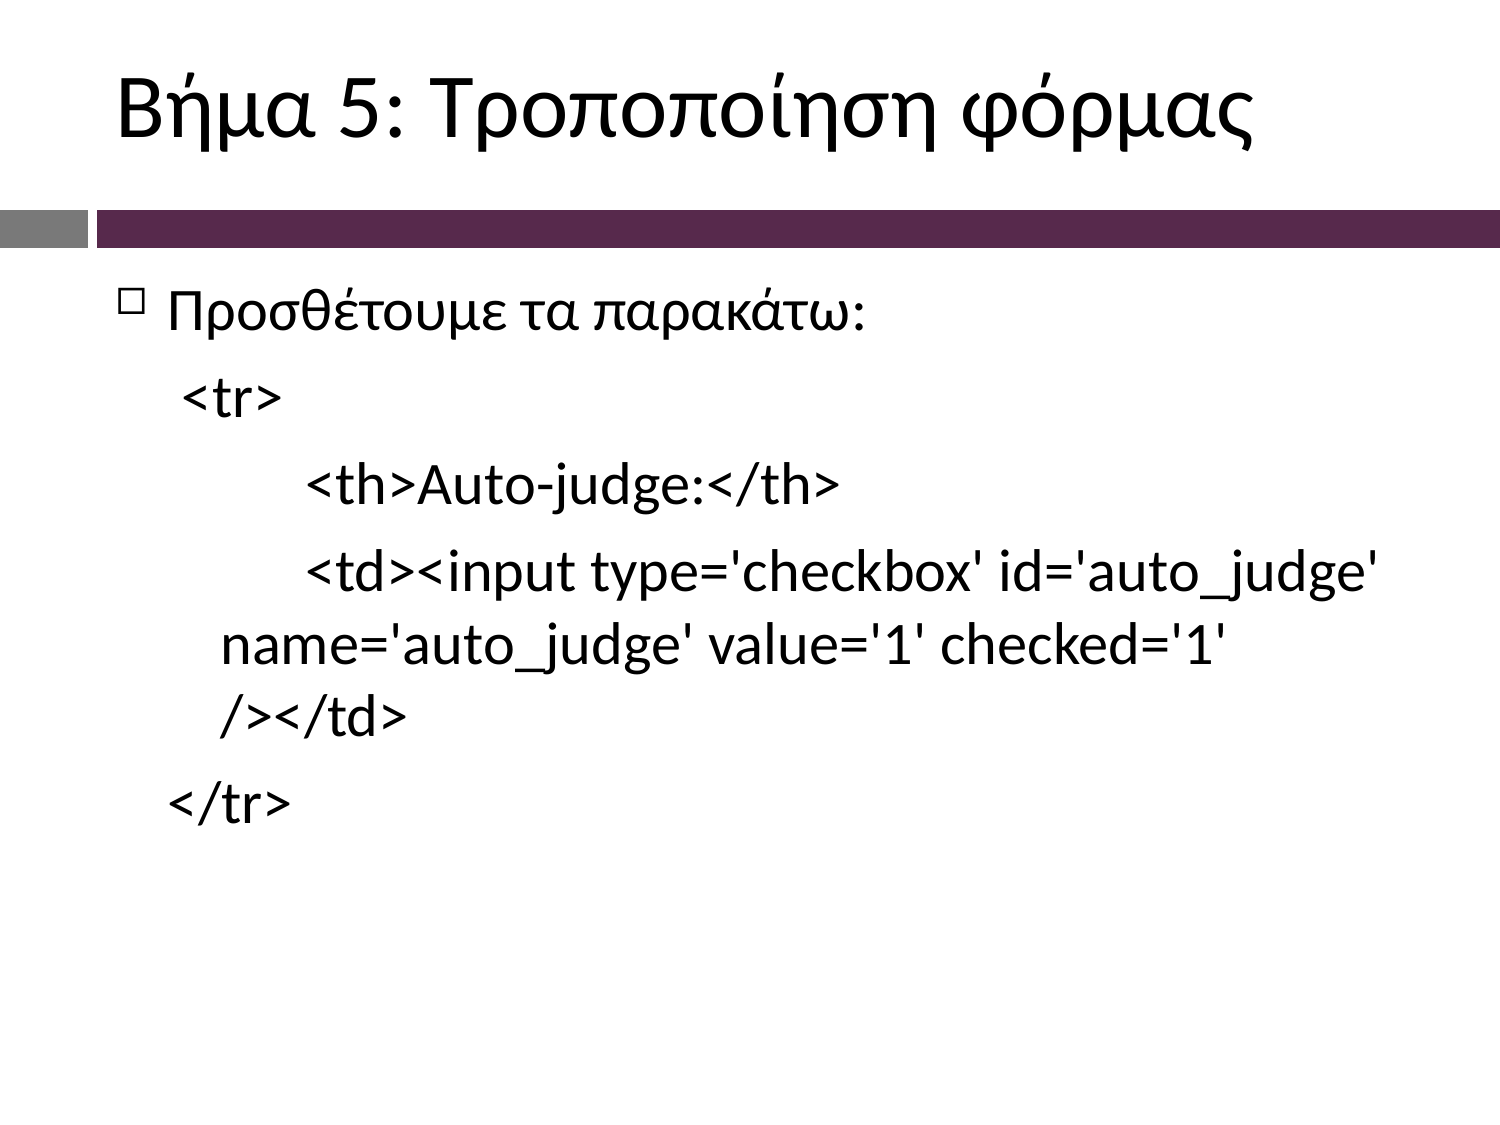

# Βήμα 5: Τροποποίηση φόρμας
Προσθέτουμε τα παρακάτω:
 <tr>
 <th>Auto-judge:</th>
 <td><input type='checkbox' id='auto_judge' name='auto_judge' value='1' checked='1' /></td>
</tr>